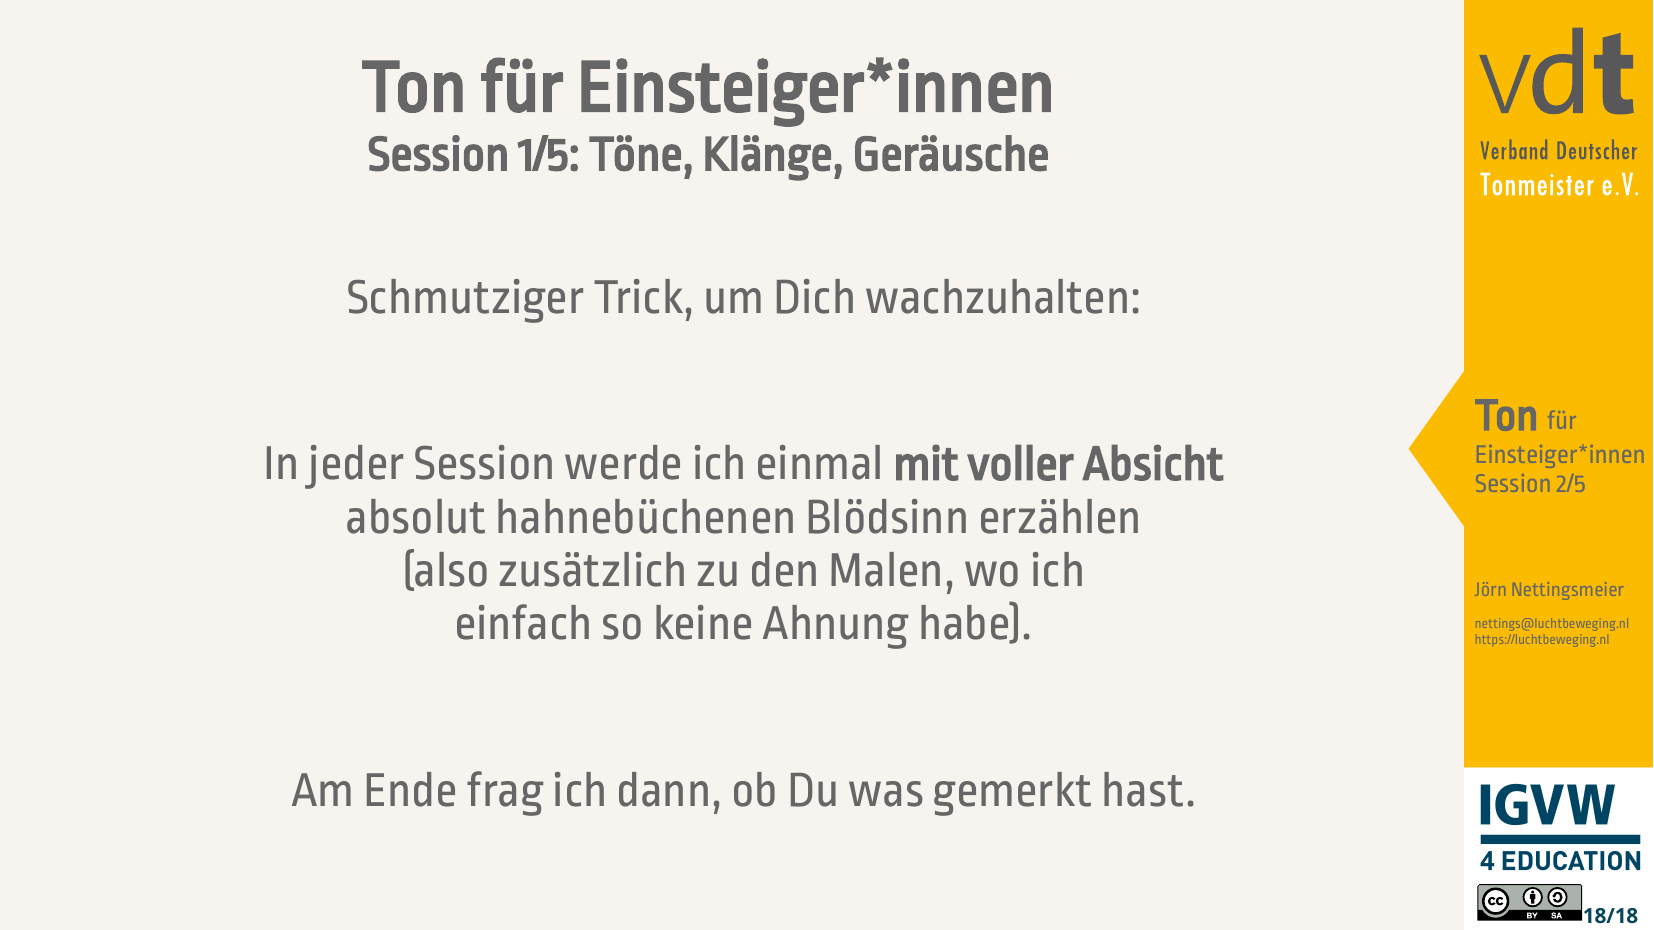

# Ton für Einsteiger*innen Session 1/5: Töne, Klänge, Geräusche
Schmutziger Trick, um Dich wachzuhalten:
In jeder Session werde ich einmal mit voller Absicht
absolut hahnebüchenen Blödsinn erzählen
(also zusätzlich zu den Malen, wo ich
einfach so keine Ahnung habe).
Am Ende frag ich dann, ob Du was gemerkt hast.